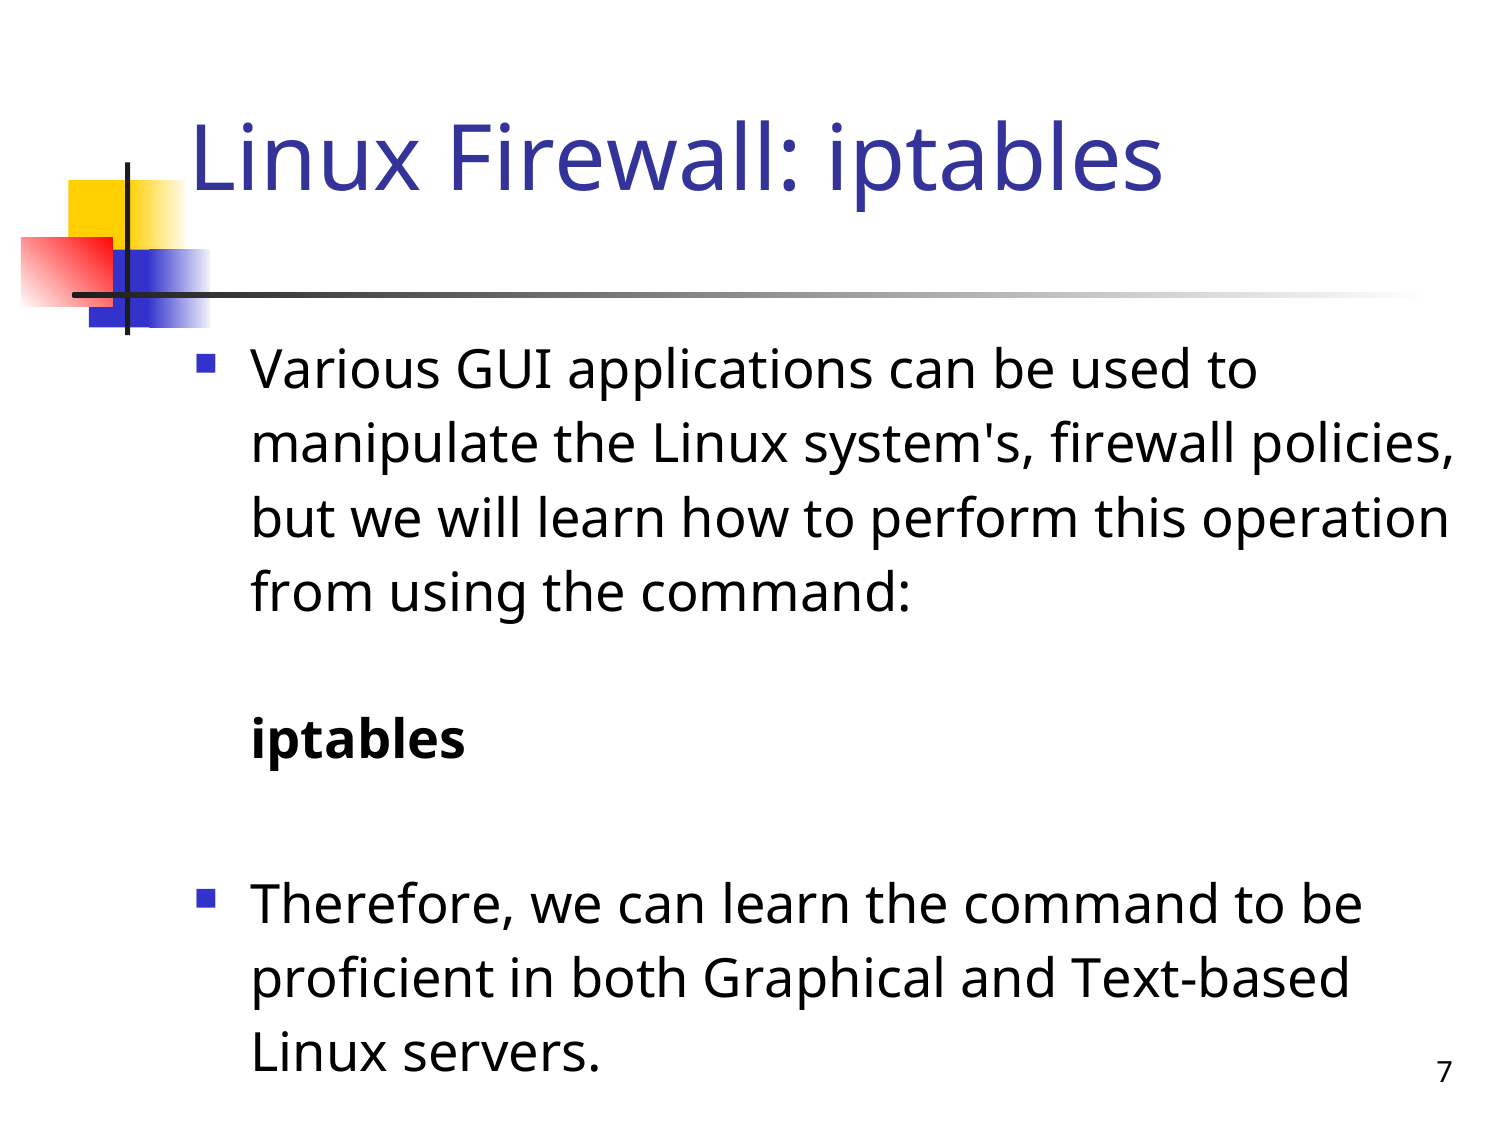

# Linux Firewall: iptables
Various GUI applications can be used to manipulate the Linux system's, firewall policies, but we will learn how to perform this operation from using the command:
iptables
Therefore, we can learn the command to be proficient in both Graphical and Text-based Linux servers.
7